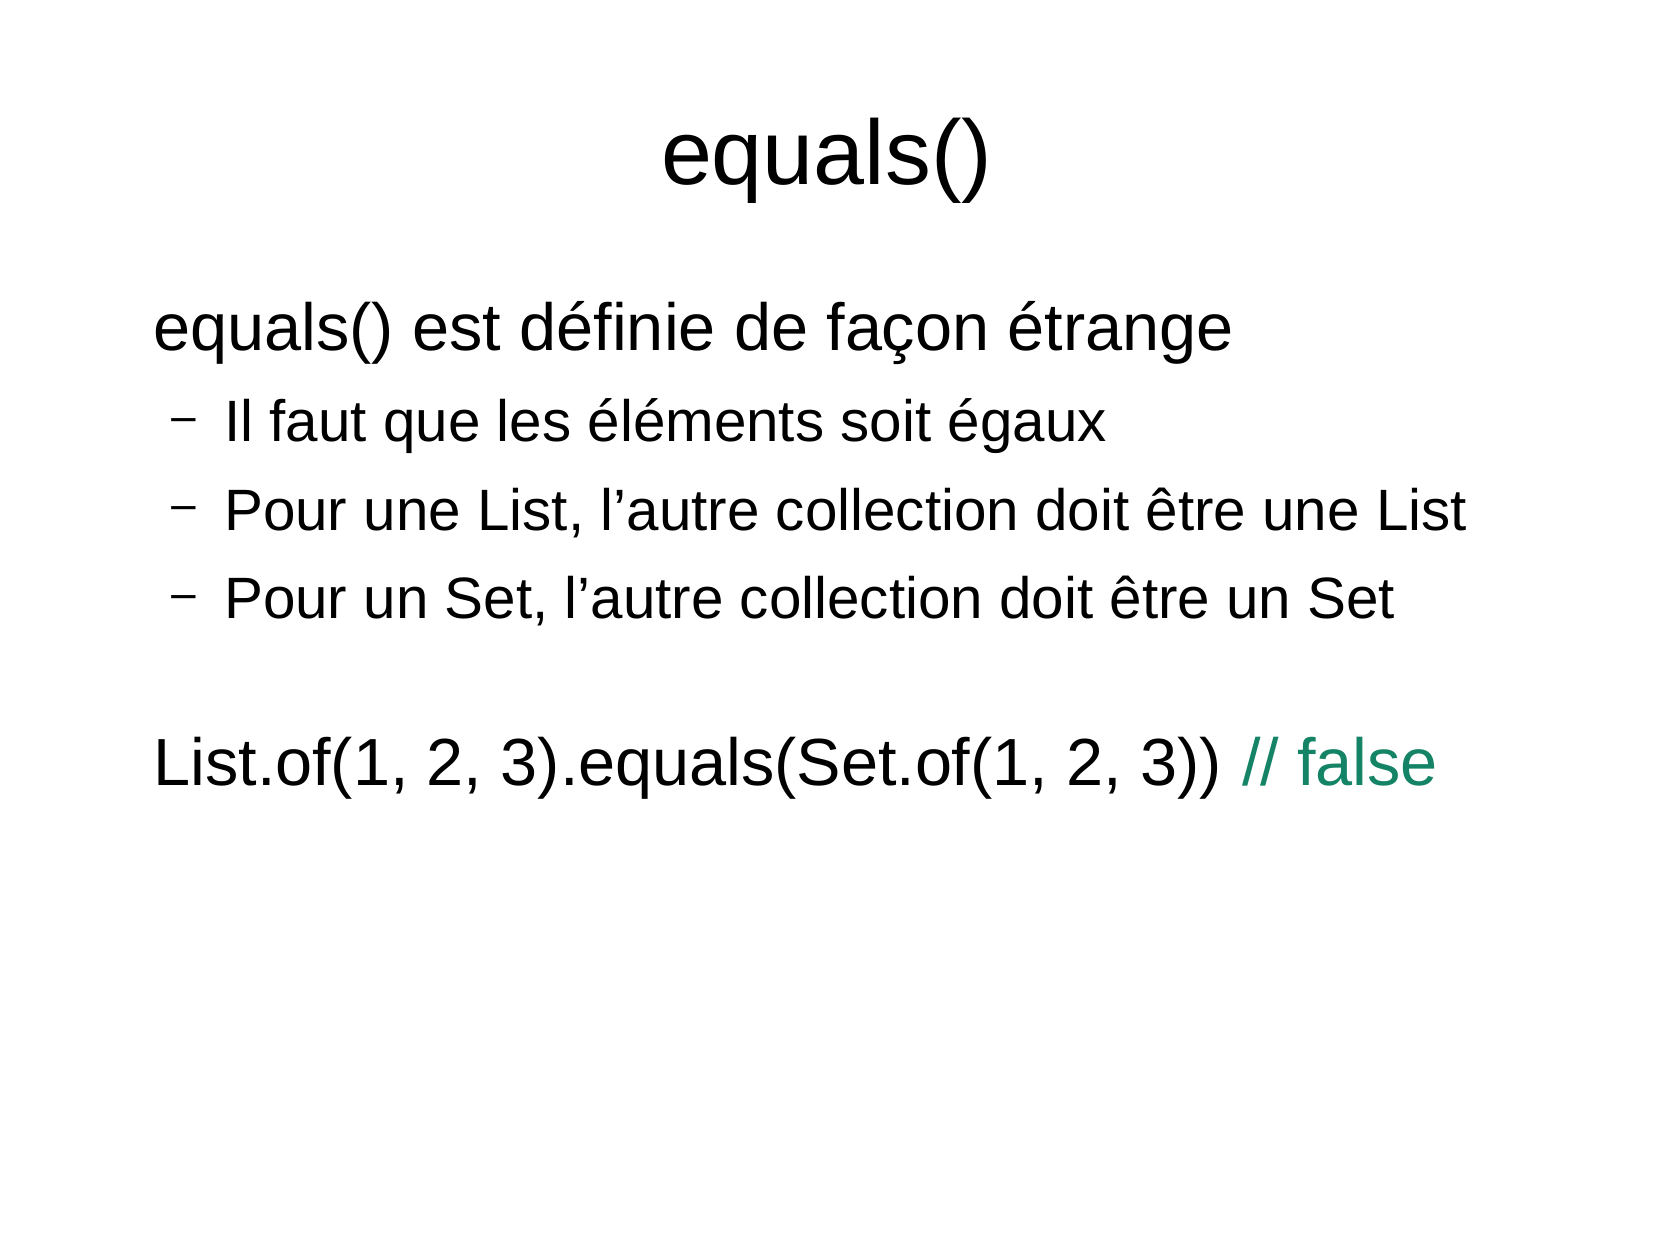

# equals()
equals() est définie de façon étrange
Il faut que les éléments soit égaux
Pour une List, l’autre collection doit être une List
Pour un Set, l’autre collection doit être un Set
List.of(1, 2, 3).equals(Set.of(1, 2, 3)) // false